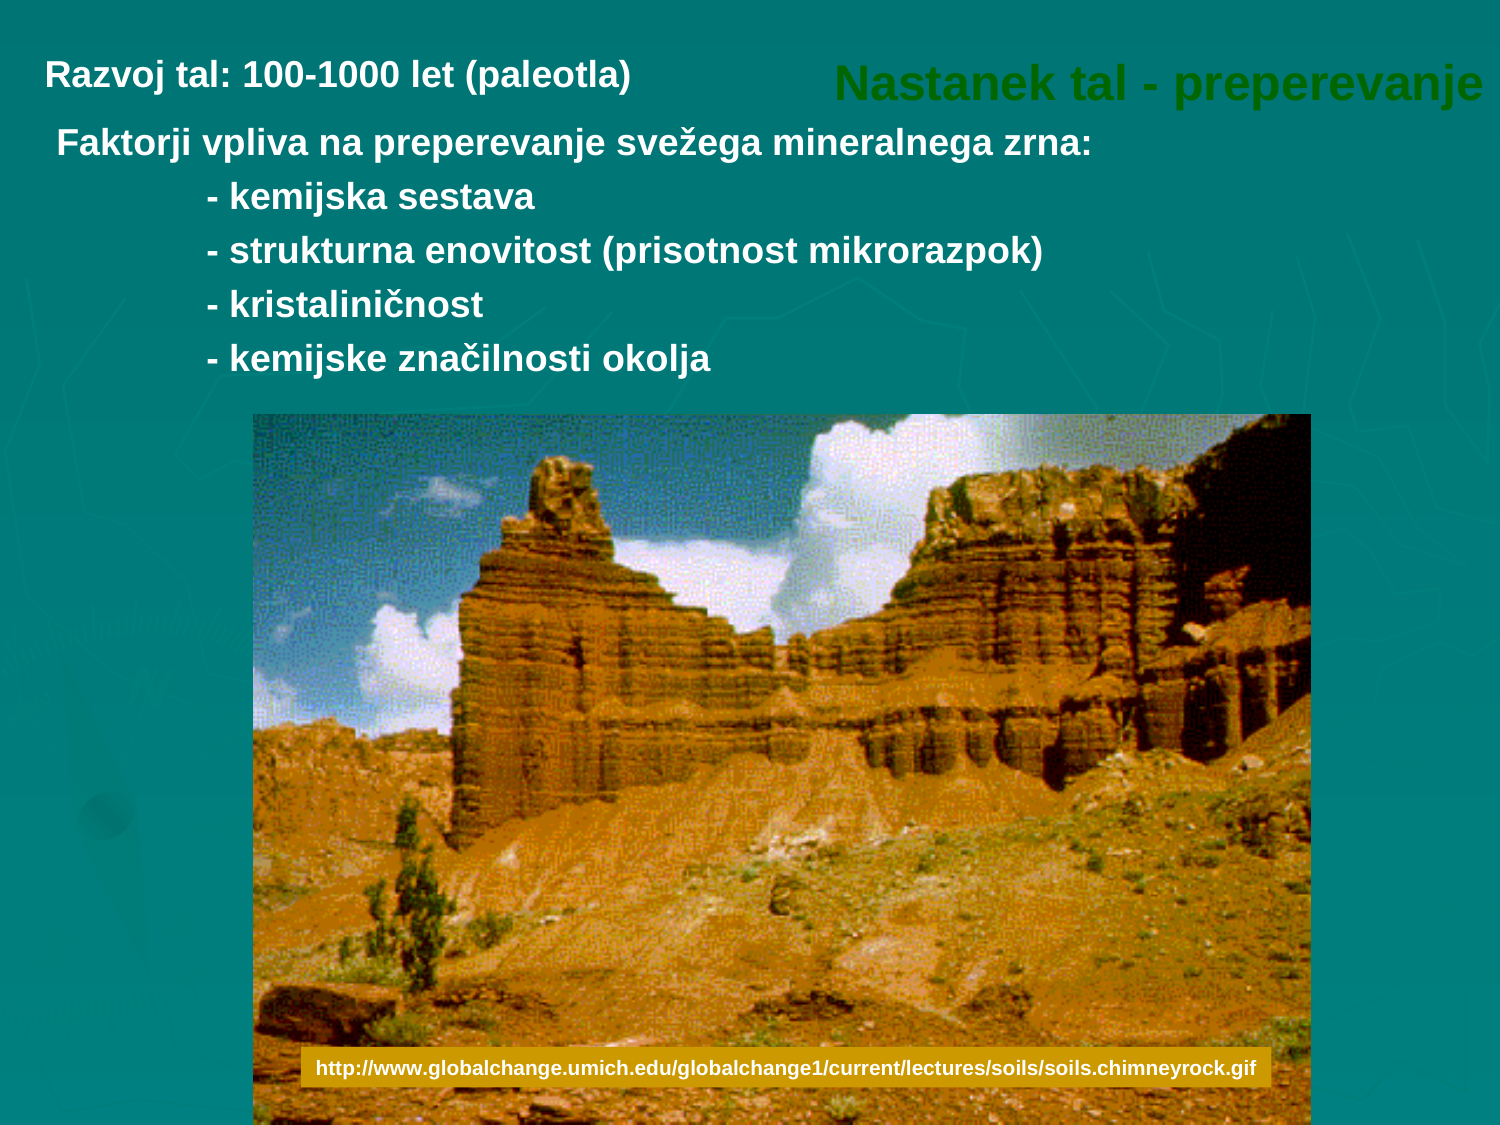

Razvoj tal: 100-1000 let (paleotla)
Nastanek tal - preperevanje
Faktorji vpliva na preperevanje svežega mineralnega zrna:
	- kemijska sestava
	- strukturna enovitost (prisotnost mikrorazpok)
	- kristaliničnost
	- kemijske značilnosti okolja
http://www.globalchange.umich.edu/globalchange1/current/lectures/soils/soils.chimneyrock.gif